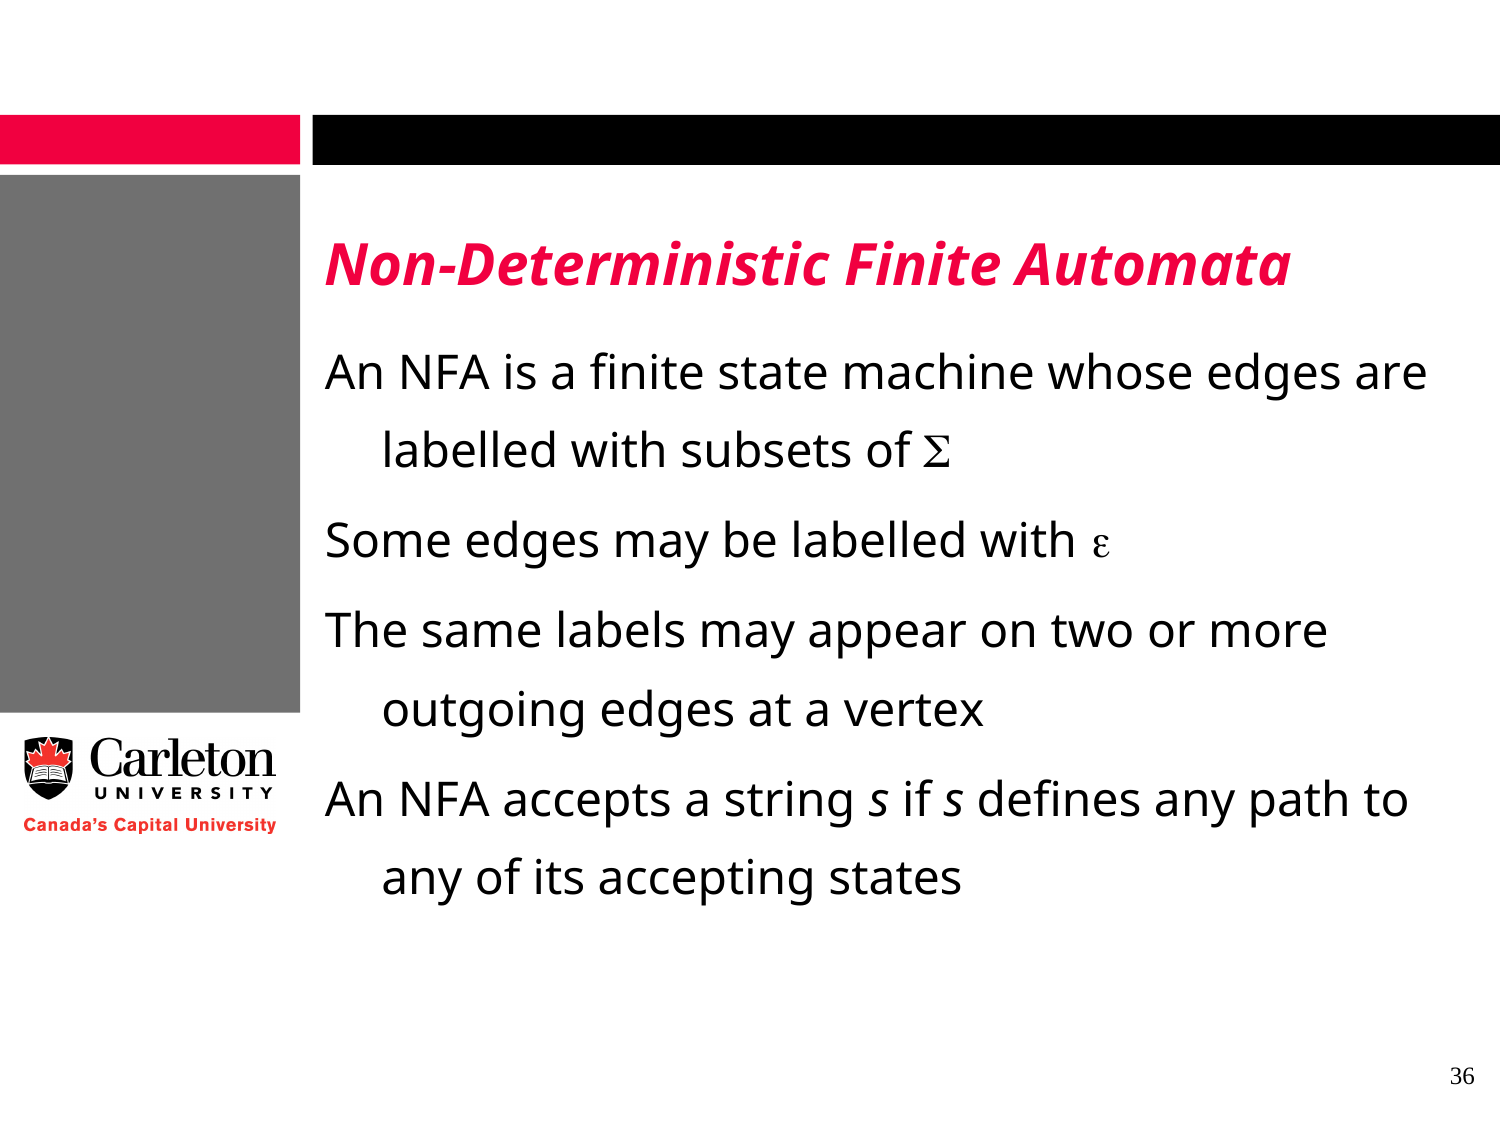

# Non-Deterministic Finite Automata
An NFA is a finite state machine whose edges are labelled with subsets of S
Some edges may be labelled with e
The same labels may appear on two or more outgoing edges at a vertex
An NFA accepts a string s if s defines any path to any of its accepting states
36